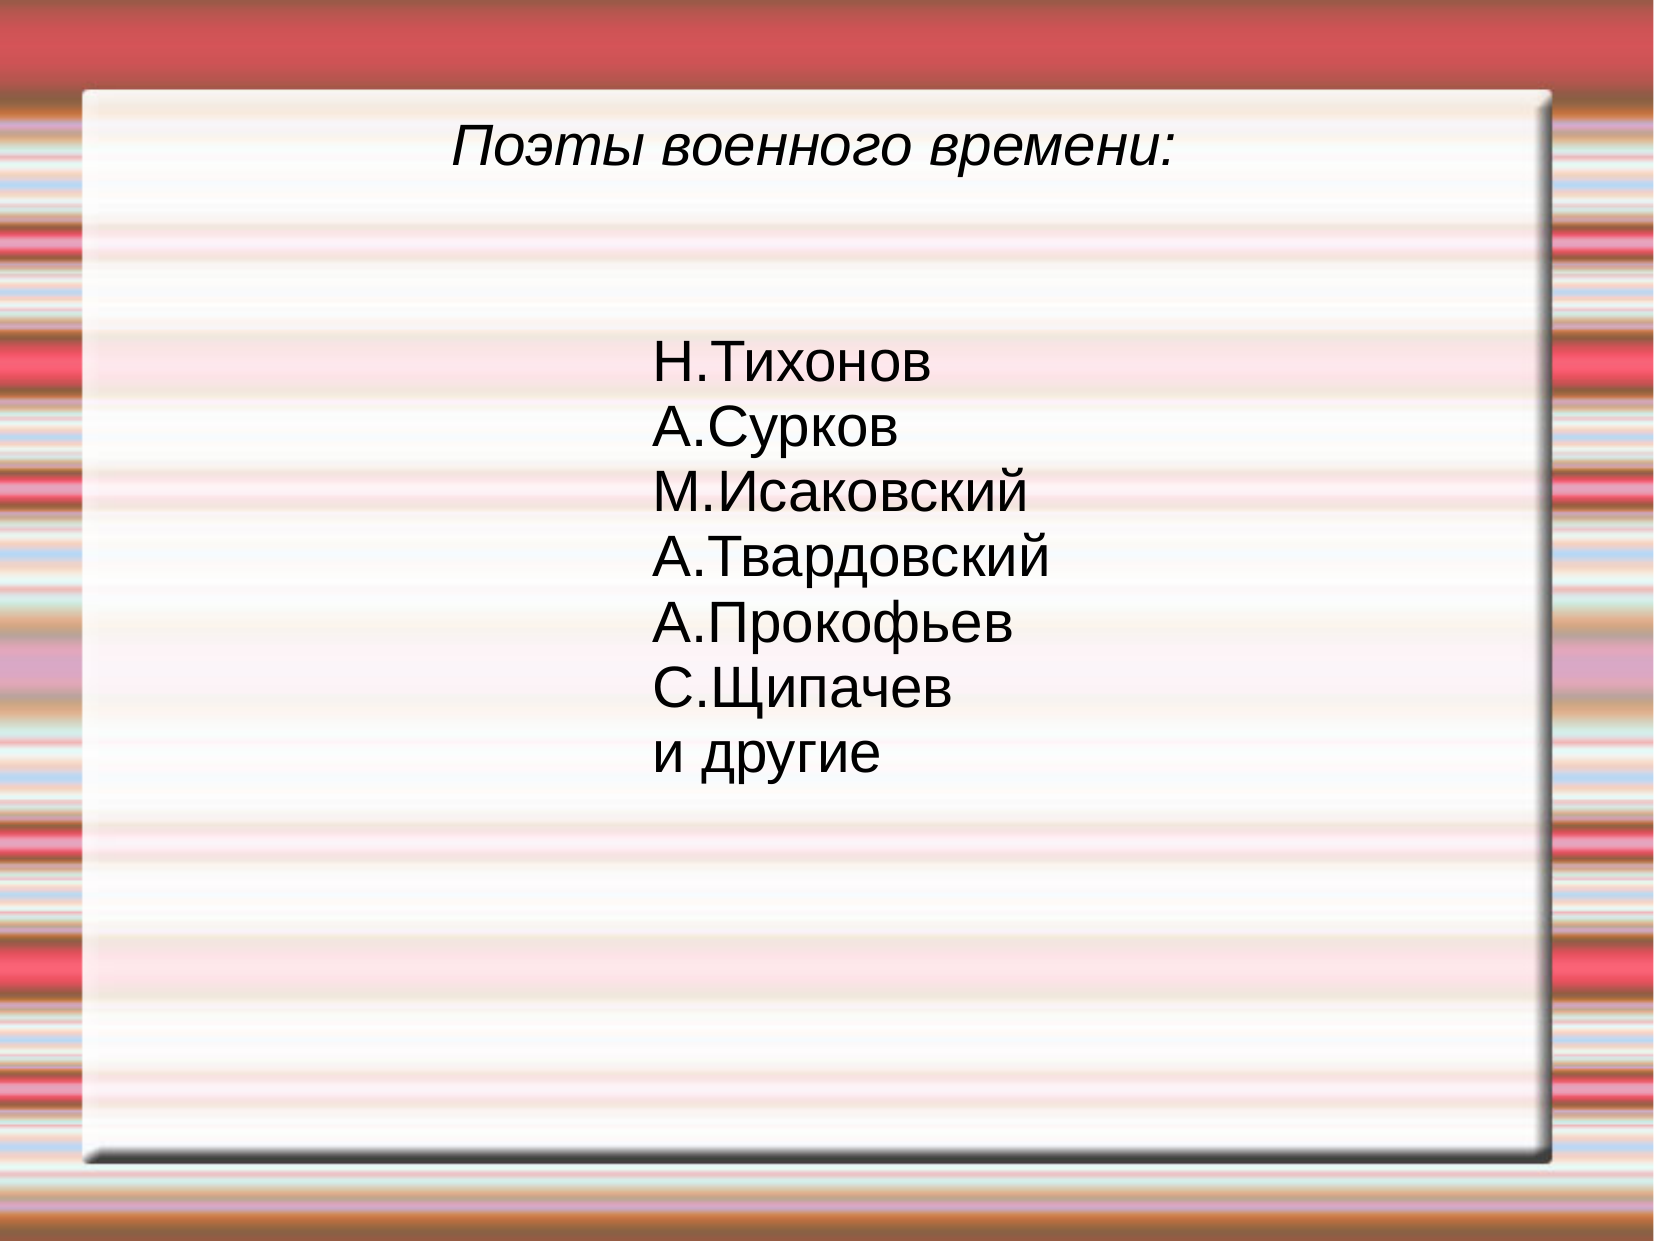

Поэты военного времени:
#
Н.Тихонов
А.Сурков
М.Исаковский
А.Твардовский
А.Прокофьев
С.Щипачев
и другие